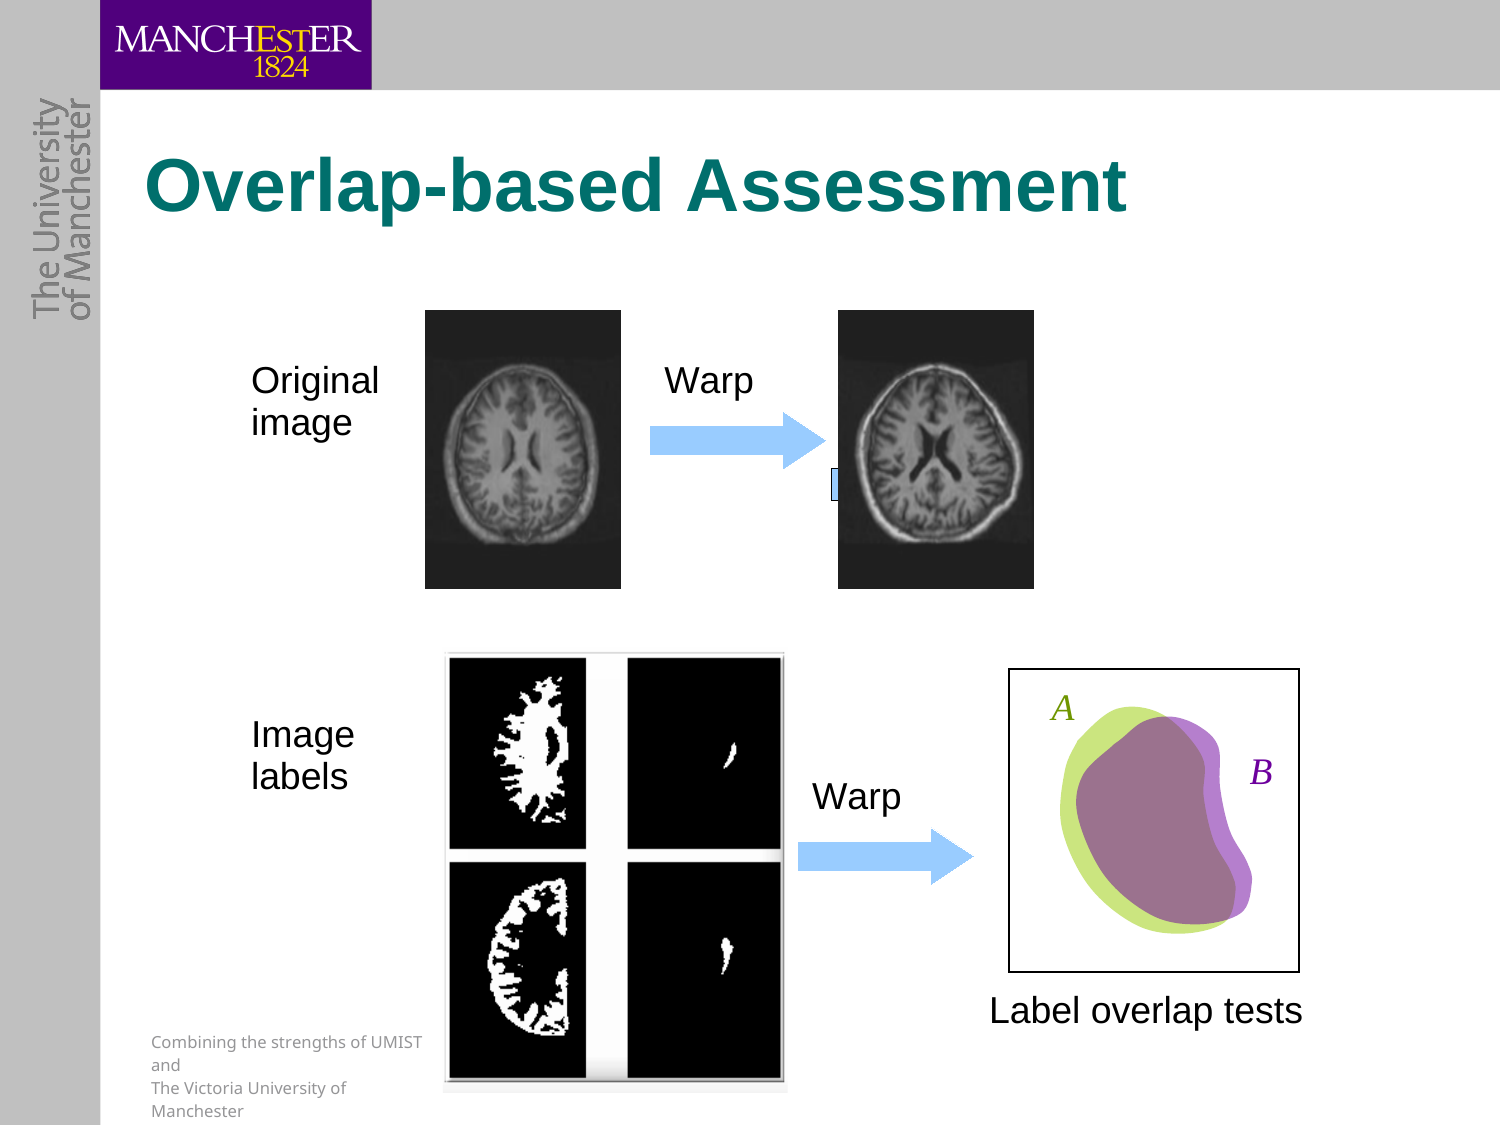

# Overlap-based Assessment
Original
image
Warp
A
B
Image
labels
Warp
Label overlap tests